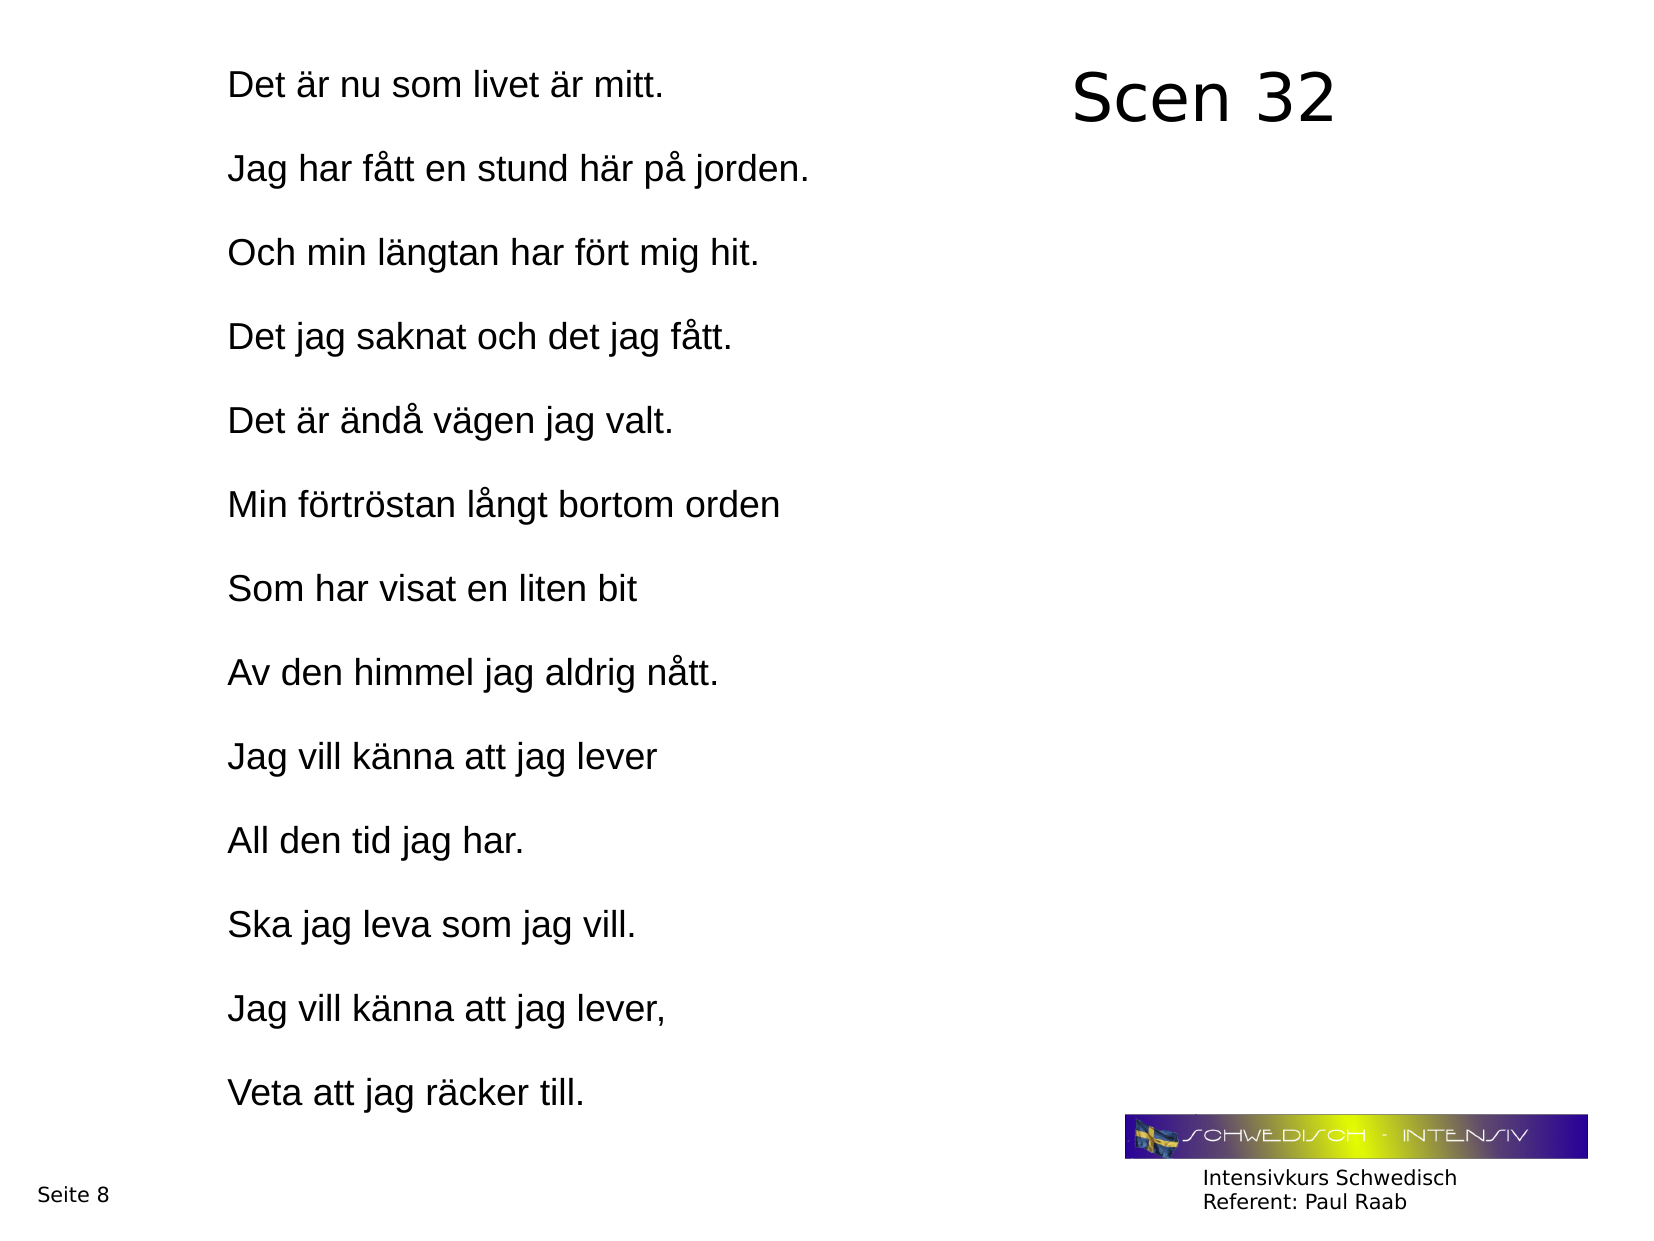

Scen 32
Det är nu som livet är mitt.
Jag har fått en stund här på jorden.
Och min längtan har fört mig hit.
Det jag saknat och det jag fått.
Det är ändå vägen jag valt.
Min förtröstan långt bortom orden
Som har visat en liten bit
Av den himmel jag aldrig nått.
Jag vill känna att jag lever
All den tid jag har.
Ska jag leva som jag vill.
Jag vill känna att jag lever,
Veta att jag räcker till.